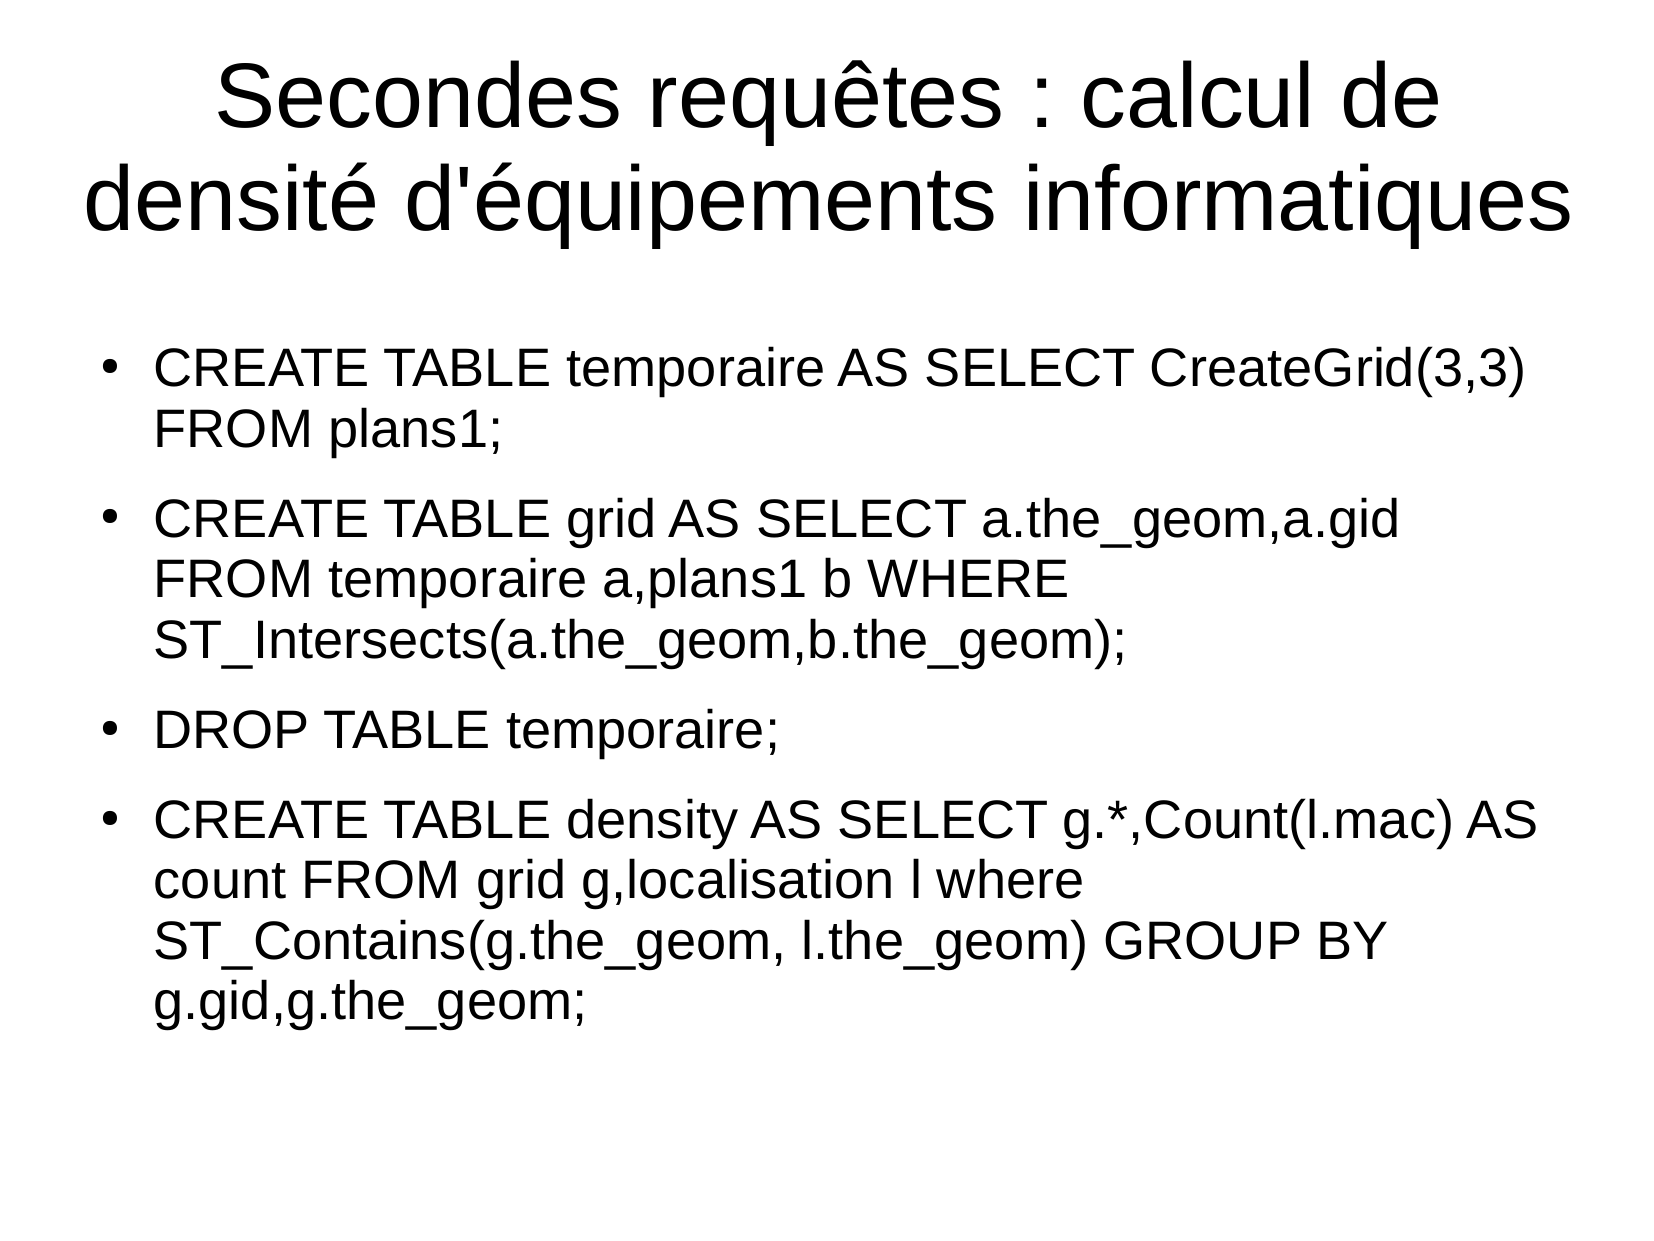

# Secondes requêtes : calcul de densité d'équipements informatiques
CREATE TABLE temporaire AS SELECT CreateGrid(3,3) FROM plans1;
CREATE TABLE grid AS SELECT a.the_geom,a.gid FROM temporaire a,plans1 b WHERE ST_Intersects(a.the_geom,b.the_geom);
DROP TABLE temporaire;
CREATE TABLE density AS SELECT g.*,Count(l.mac) AS count FROM grid g,localisation l where ST_Contains(g.the_geom, l.the_geom) GROUP BY g.gid,g.the_geom;